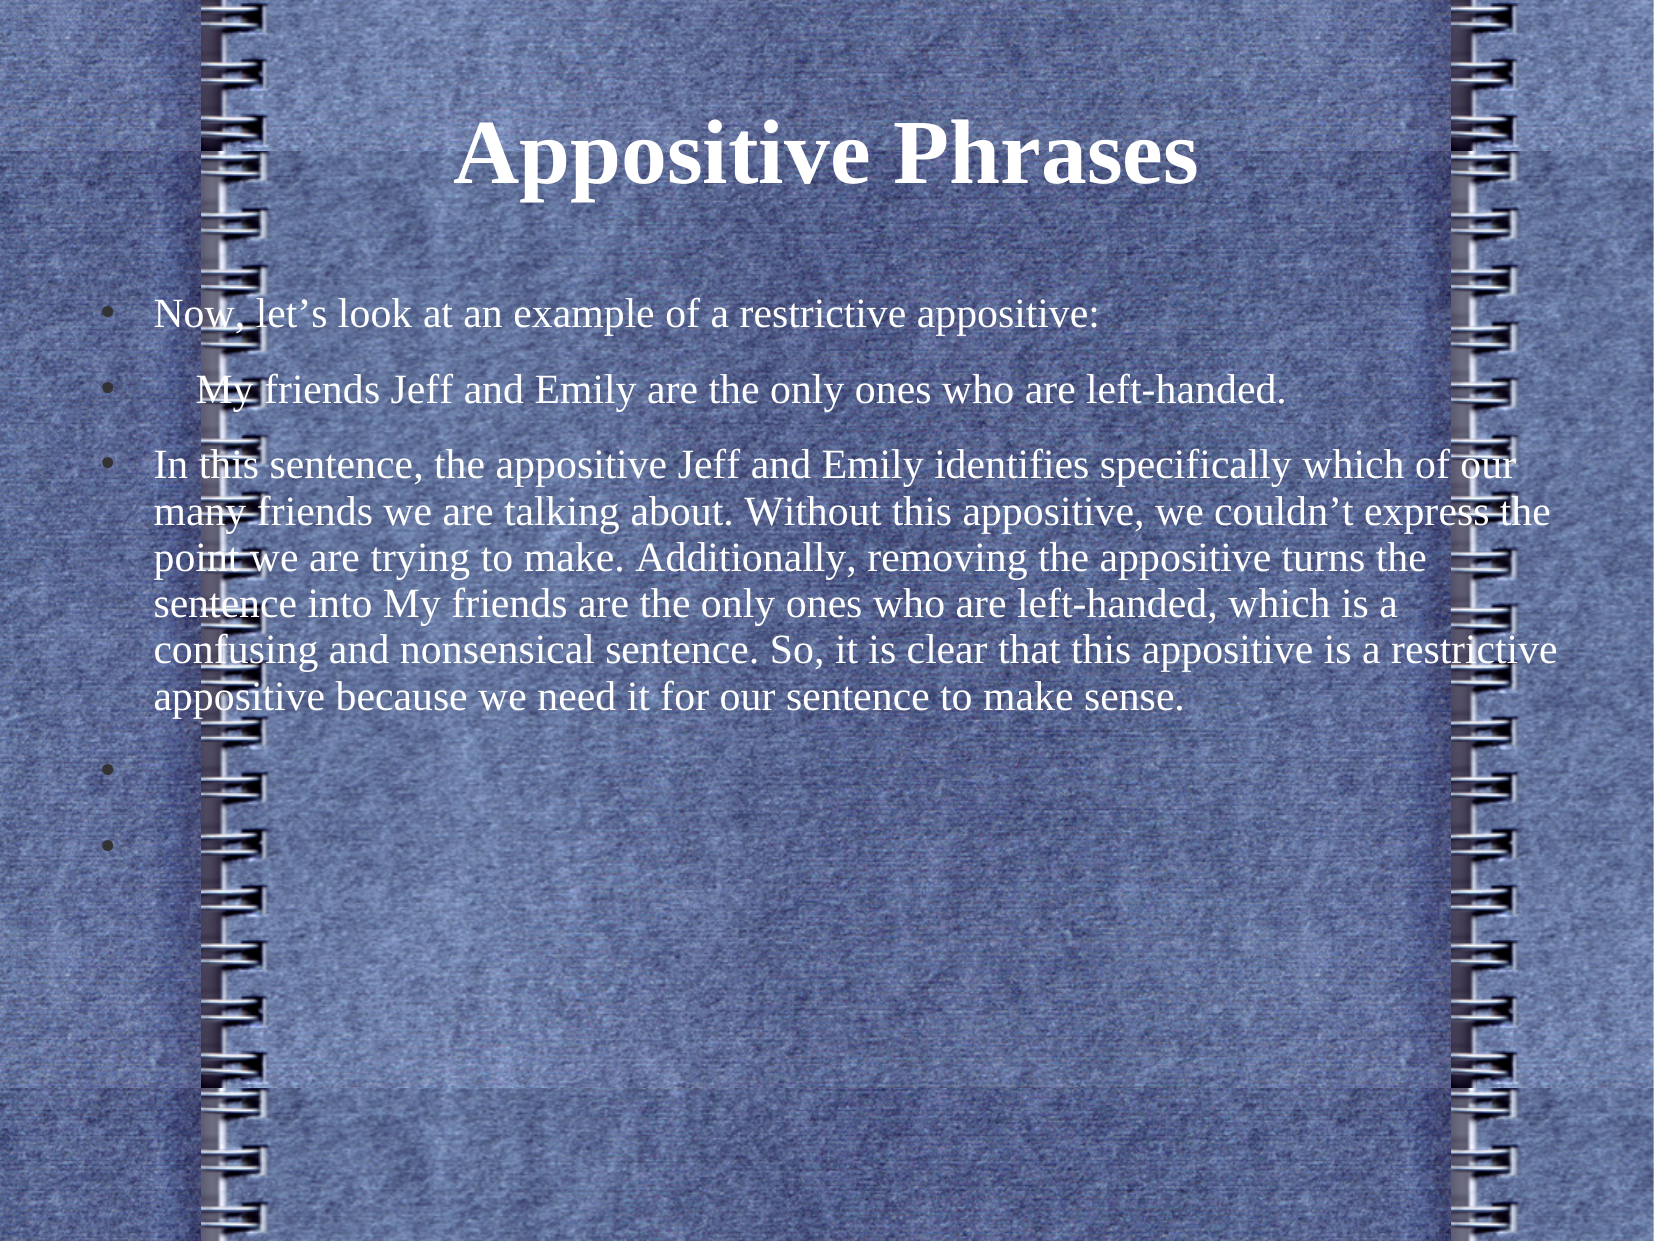

# Appositive Phrases
Now, let’s look at an example of a restrictive appositive:
 My friends Jeff and Emily are the only ones who are left-handed.
In this sentence, the appositive Jeff and Emily identifies specifically which of our many friends we are talking about. Without this appositive, we couldn’t express the point we are trying to make. Additionally, removing the appositive turns the sentence into My friends are the only ones who are left-handed, which is a confusing and nonsensical sentence. So, it is clear that this appositive is a restrictive appositive because we need it for our sentence to make sense.